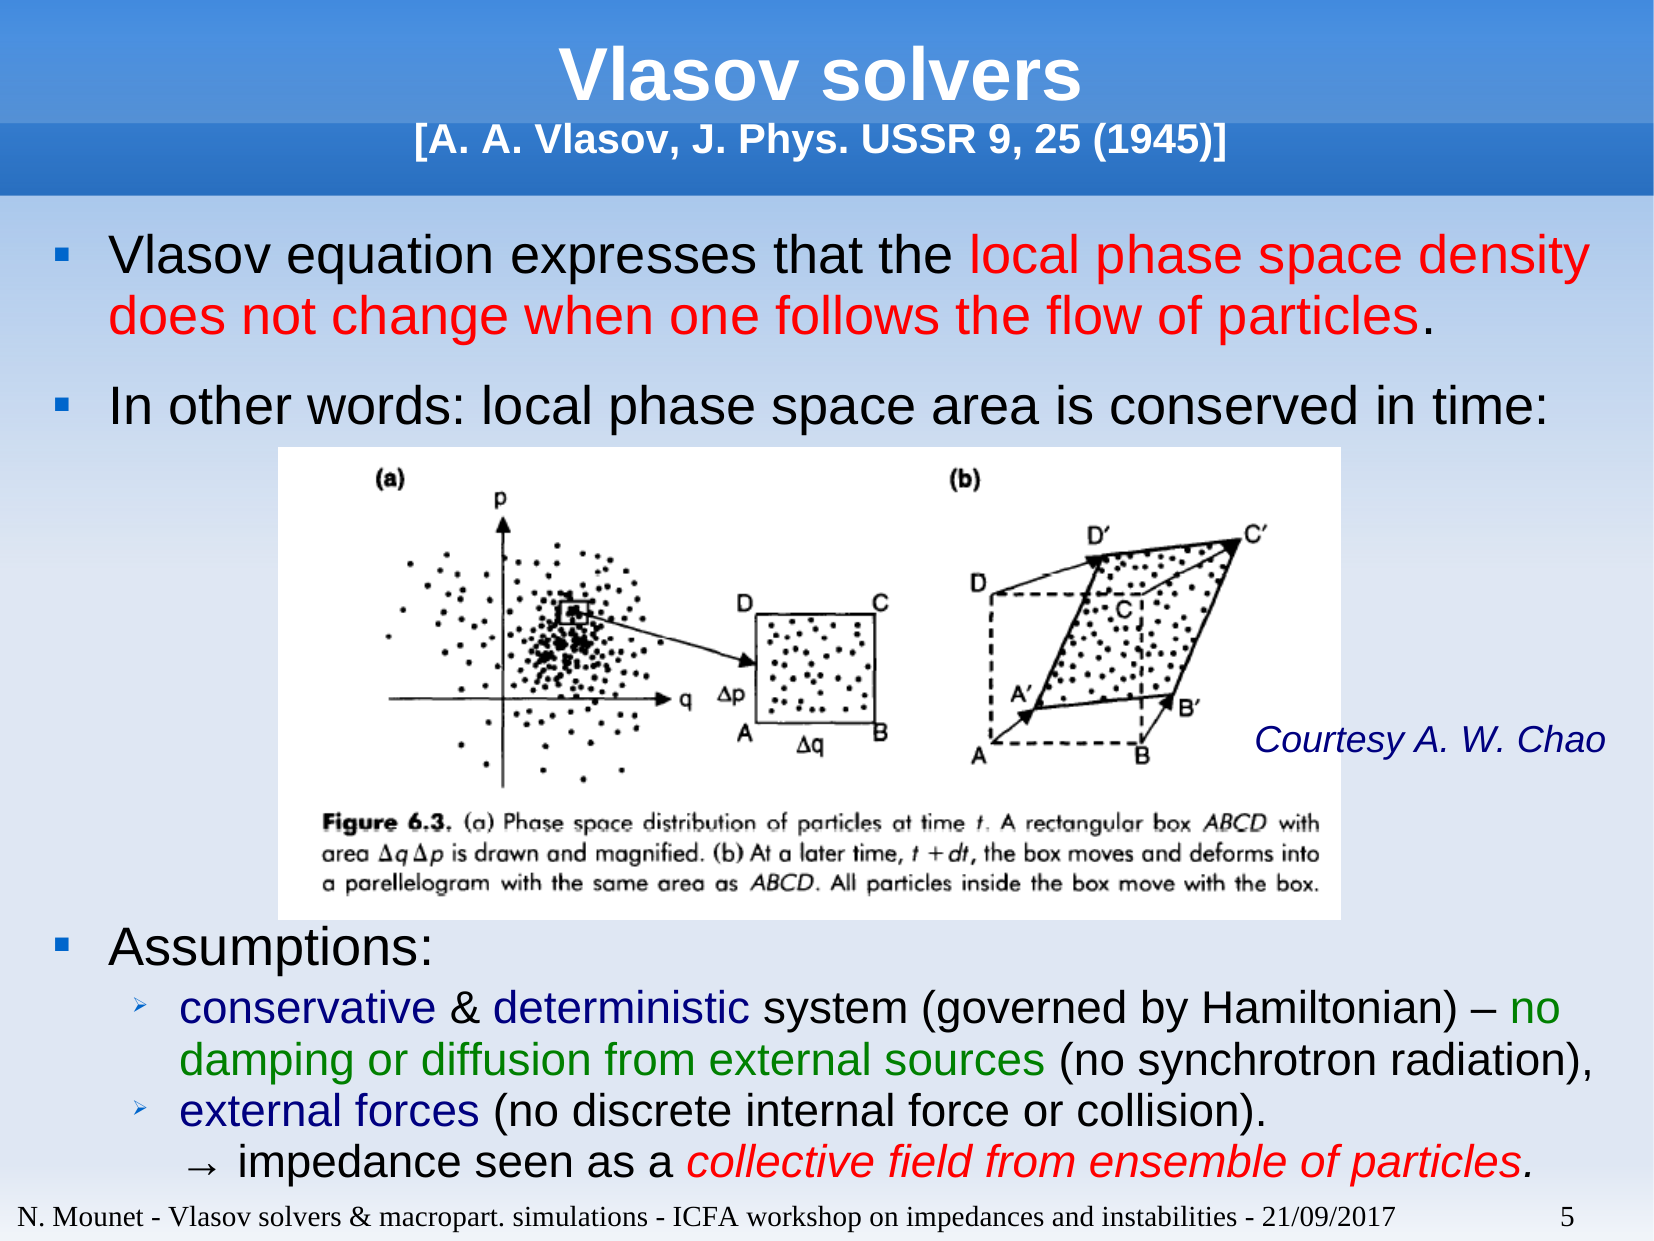

Vlasov solvers
[A. A. Vlasov, J. Phys. USSR 9, 25 (1945)]
# Vlasov equation expresses that the local phase space density does not change when one follows the flow of particles.
In other words: local phase space area is conserved in time:
Assumptions:
conservative & deterministic system (governed by Hamiltonian) – no damping or diffusion from external sources (no synchrotron radiation),
external forces (no discrete internal force or collision).
→ impedance seen as a collective field from ensemble of particles.
Courtesy A. W. Chao
N. Mounet - Vlasov solvers & macropart. simulations - ICFA workshop on impedances and instabilities - 21/09/2017
5